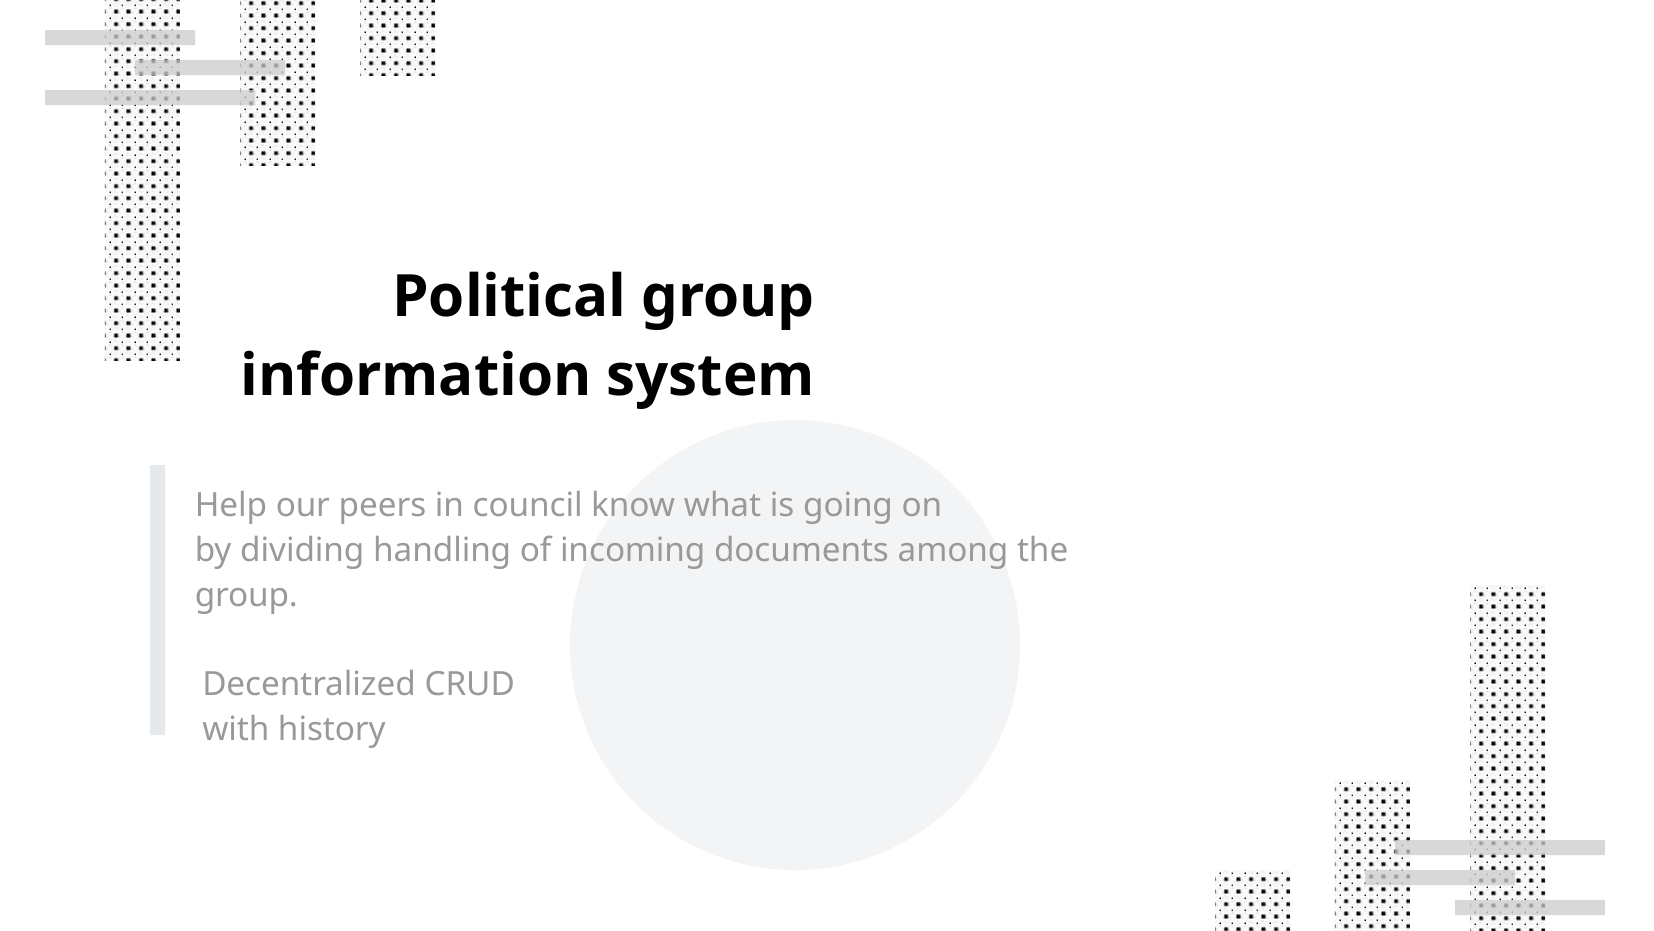

Political group information system
Help our peers in council know what is going on
by dividing handling of incoming documents among the group.
Decentralized CRUD with history